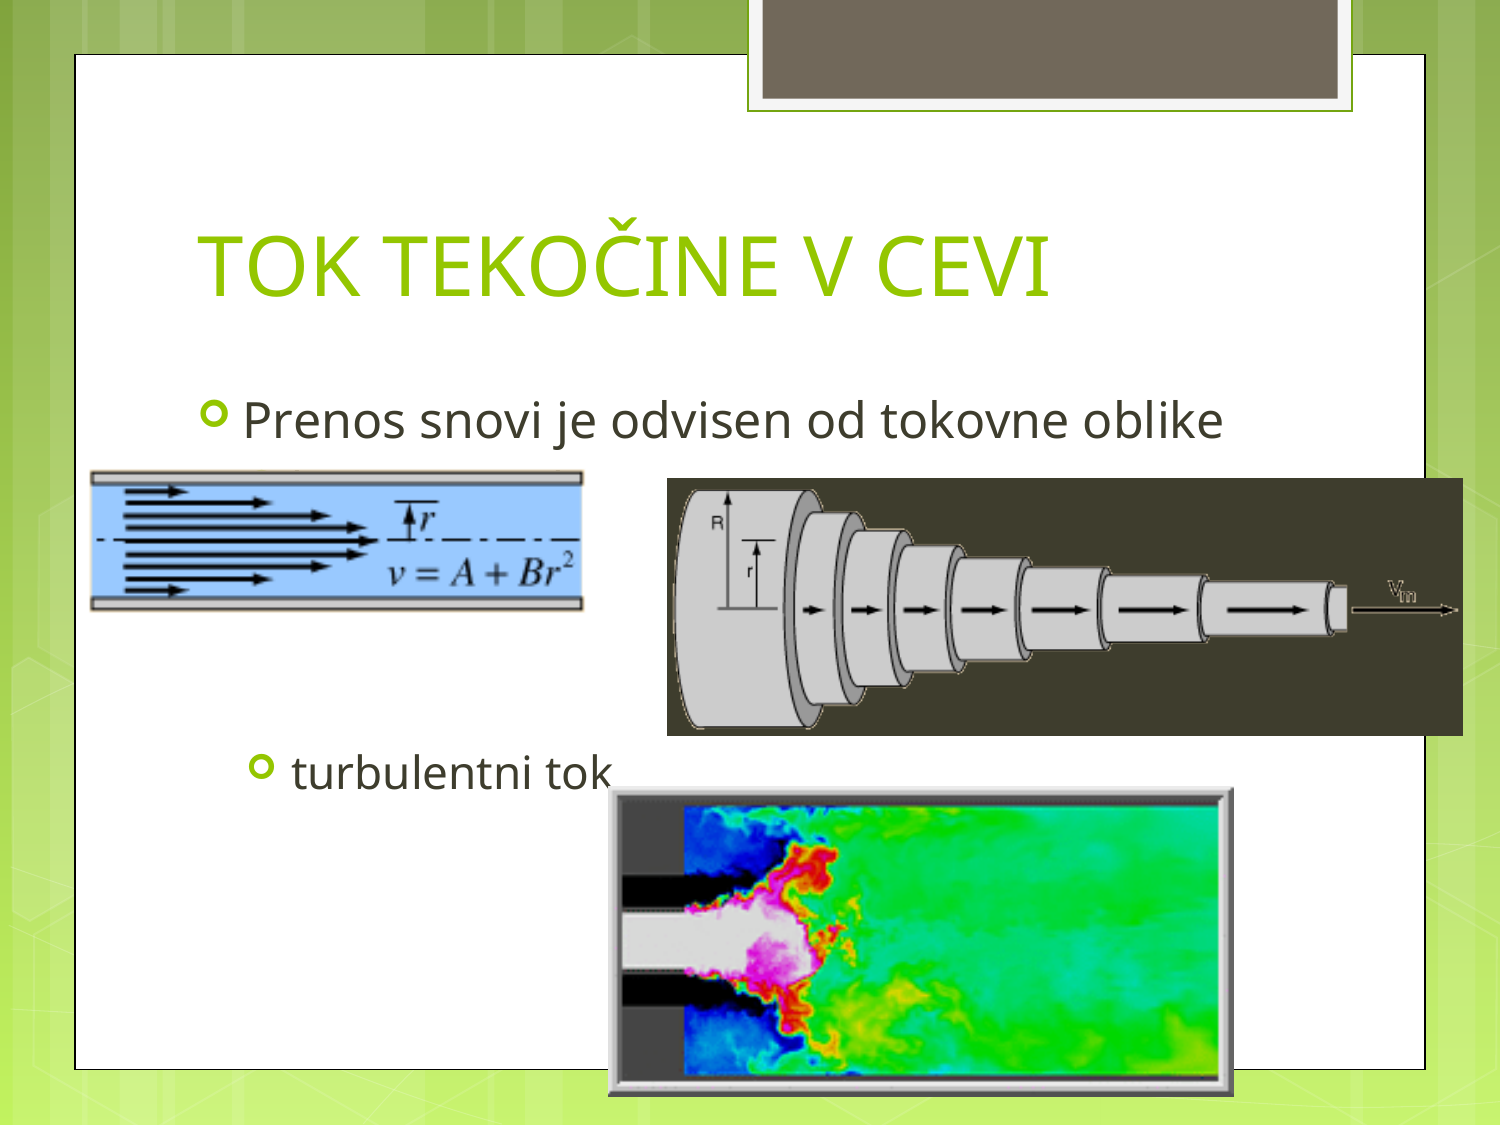

# TOK TEKOČINE V CEVI
Prenos snovi je odvisen od tokovne oblike
laminarni tok
turbulentni tok
| | |
| --- | --- |